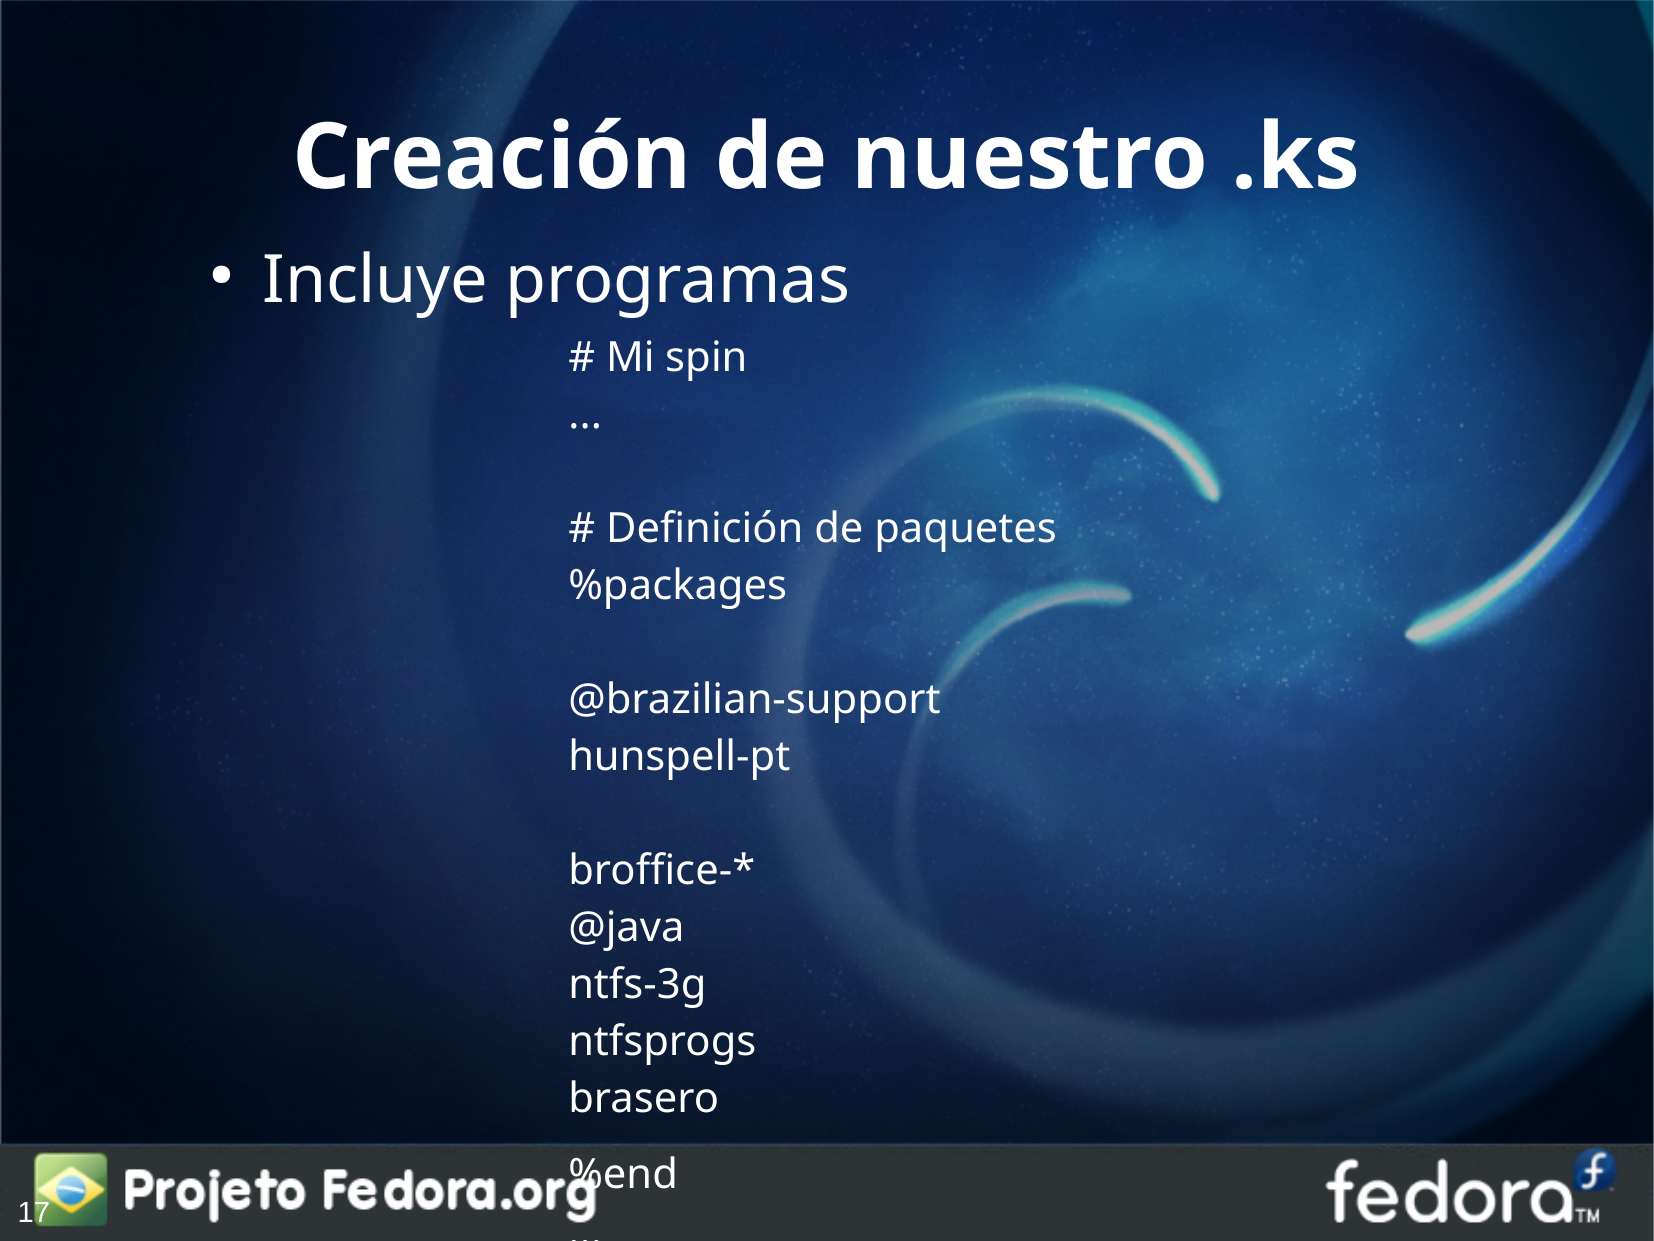

# Creación de nuestro .ks
Incluye programas
# Mi spin
...
# Definición de paquetes
%packages
@brazilian-support
hunspell-pt
broffice-*
@java
ntfs-3g
ntfsprogs
brasero
%end
...
17